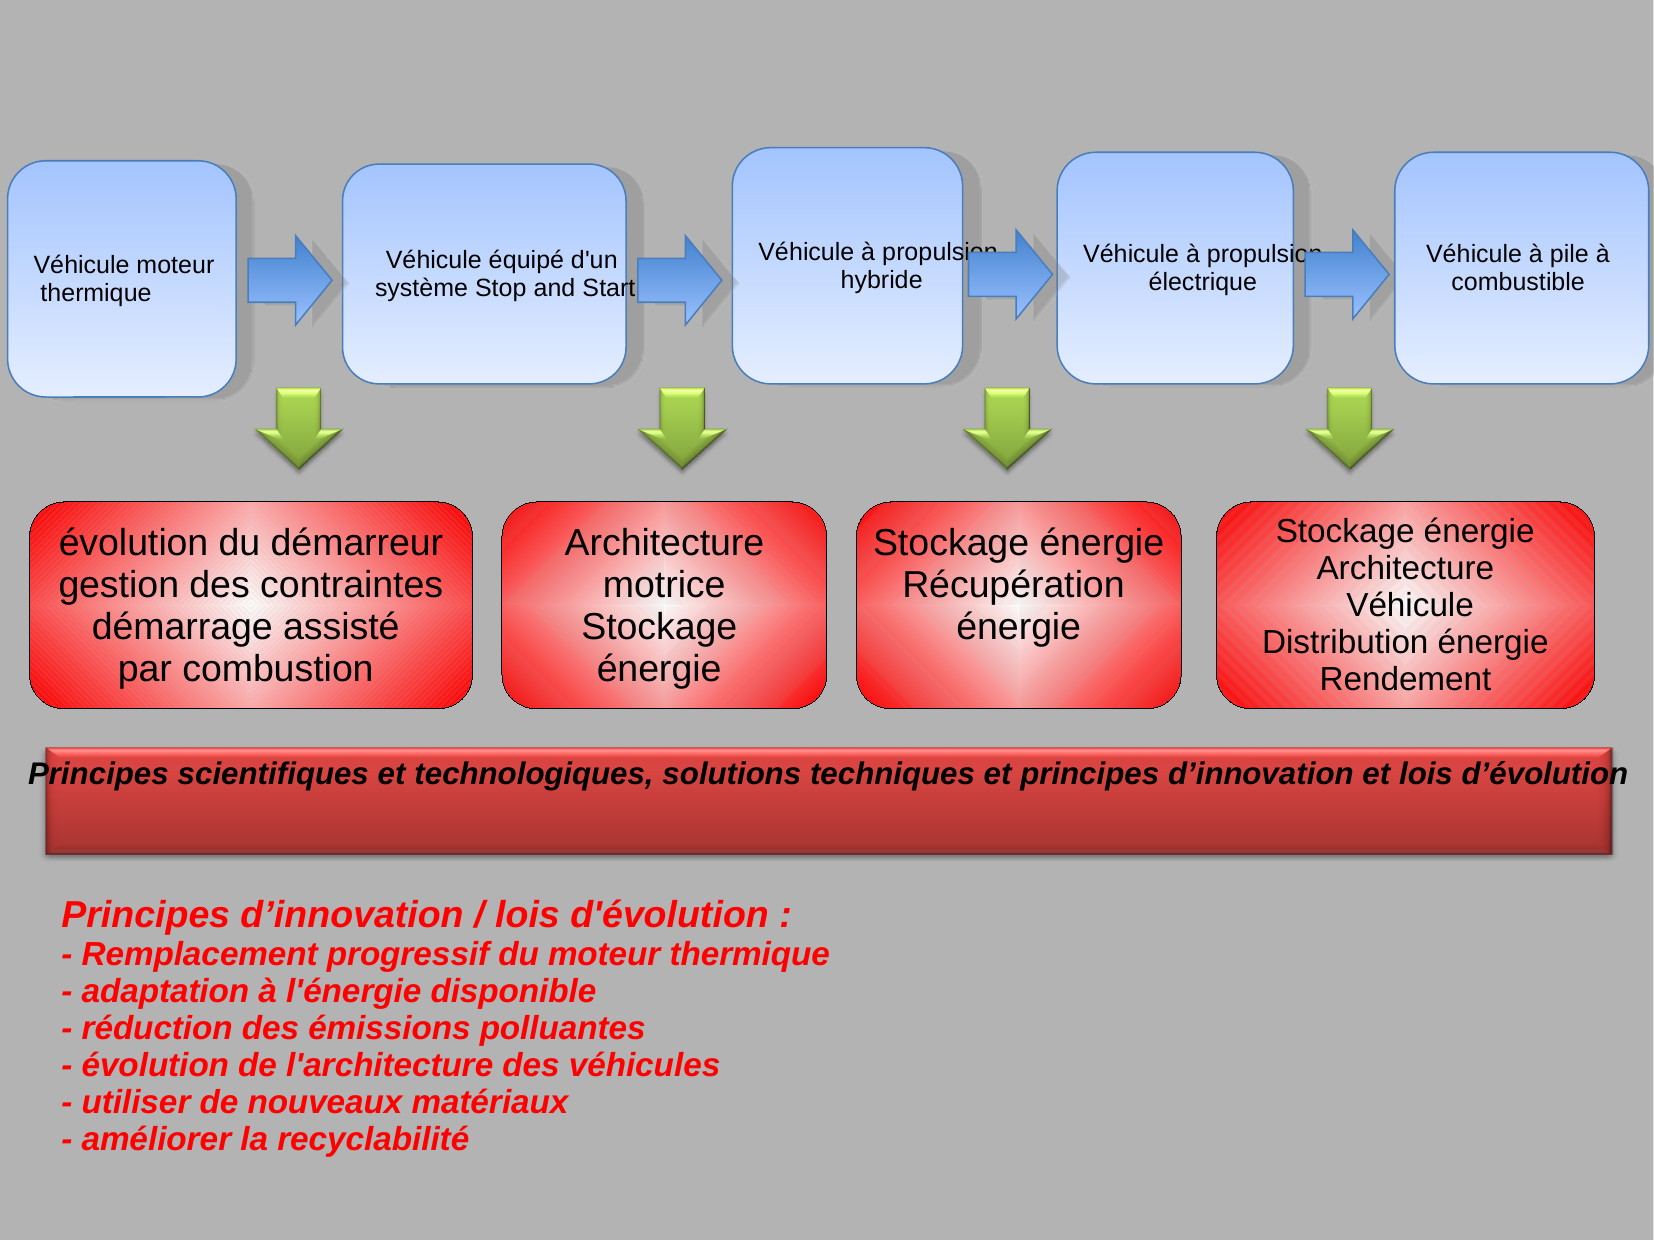

Véhicule à propulsion
 hybride
Véhicule à propulsion
électrique
Véhicule à pile à
combustible
Véhicule moteur
 thermique
Véhicule équipé d'un
 système Stop and Start
évolution du démarreur
gestion des contraintes
démarrage assisté
par combustion
Architecture
motrice
Stockage
énergie
Stockage énergie
Récupération
énergie
Stockage énergie
Architecture
 Véhicule
Distribution énergie
Rendement
Principes scientifiques et technologiques, solutions techniques et principes d’innovation et lois d’évolution
Principes d’innovation / lois d'évolution :
- Remplacement progressif du moteur thermique
- adaptation à l'énergie disponible
- réduction des émissions polluantes
- évolution de l'architecture des véhicules
- utiliser de nouveaux matériaux
- améliorer la recyclabilité